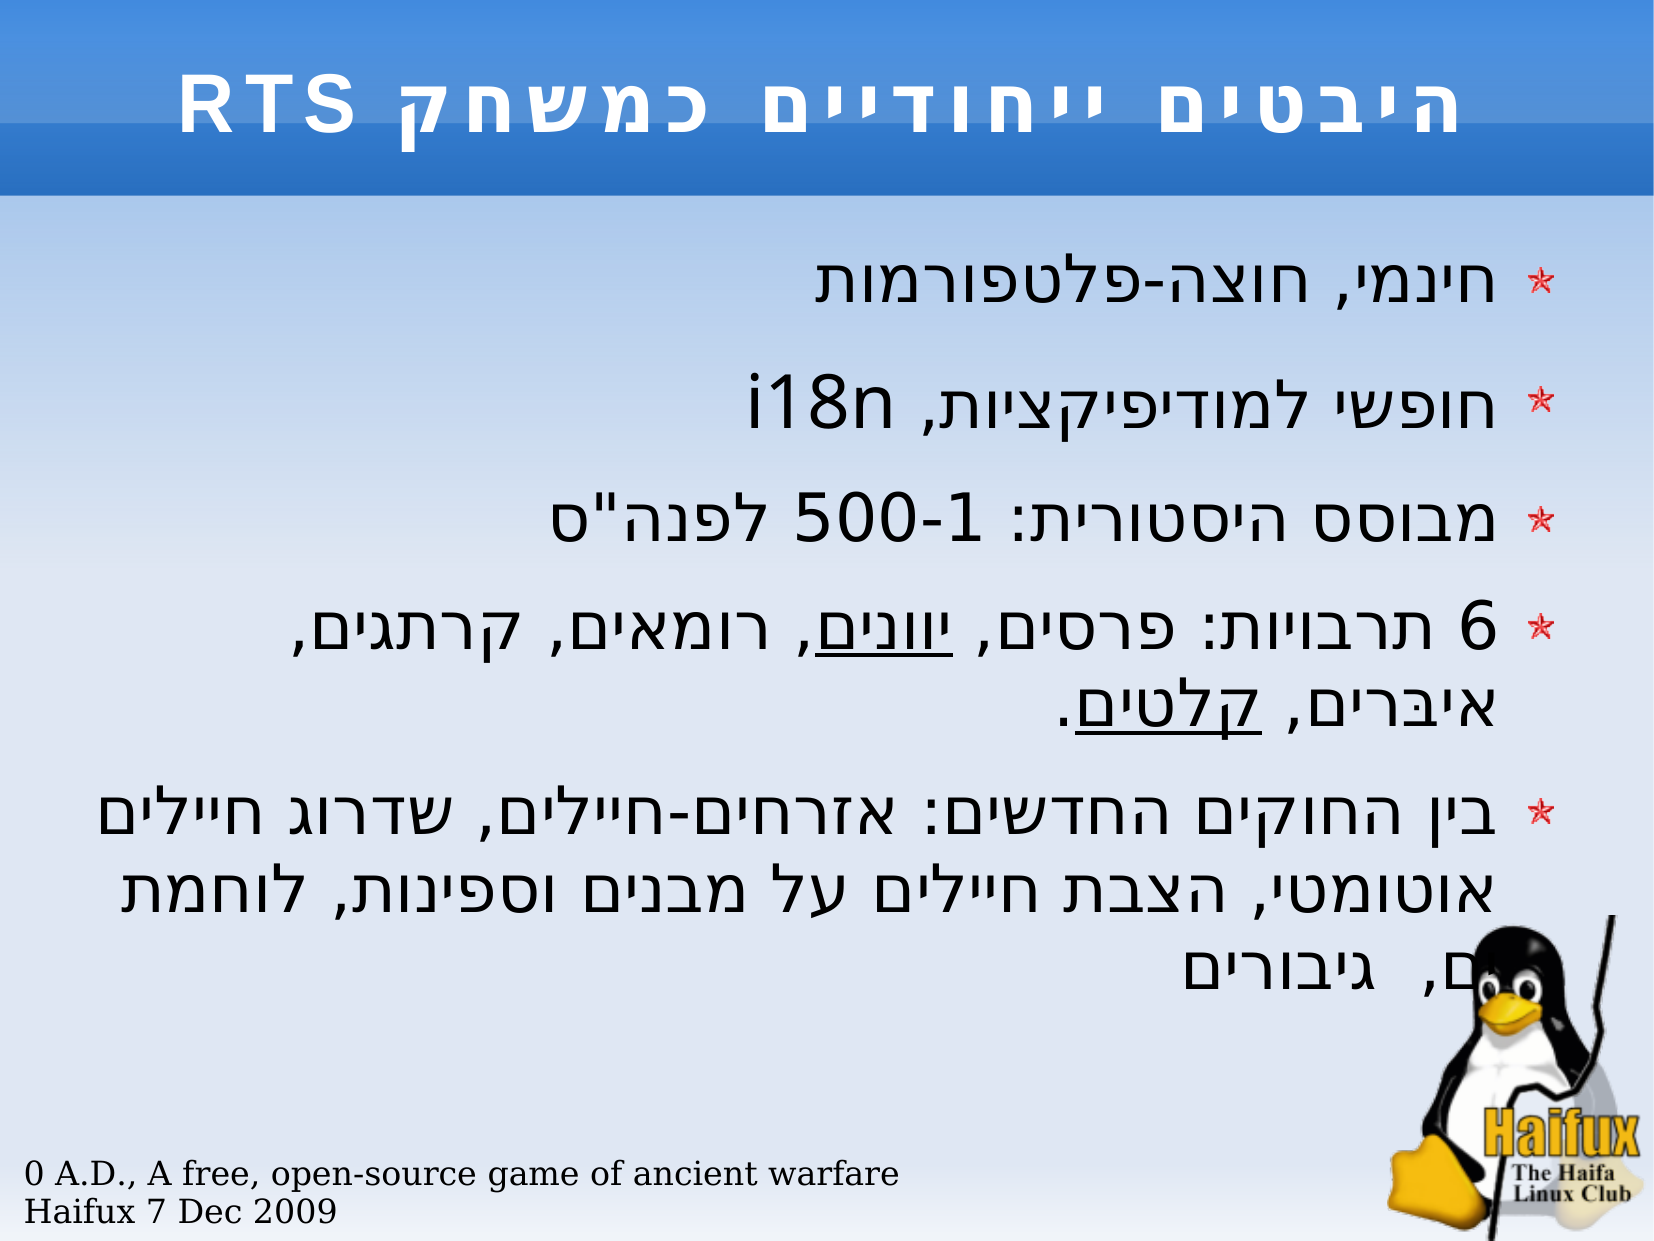

# היבטים ייחודיים כמשחק RTS
חינמי, חוצה-פלטפורמות
חופשי למודיפיקציות, i18n
מבוסס היסטורית: 500-1 לפנה"ס
6 תרבויות: פרסים, יוונים, רומאים, קרתגים, איבּרים, קלטים.
בין החוקים החדשים: אזרחים-חיילים, שדרוג חיילים אוטומטי, הצבת חיילים על מבנים וספינות, לוחמת ים, גיבורים